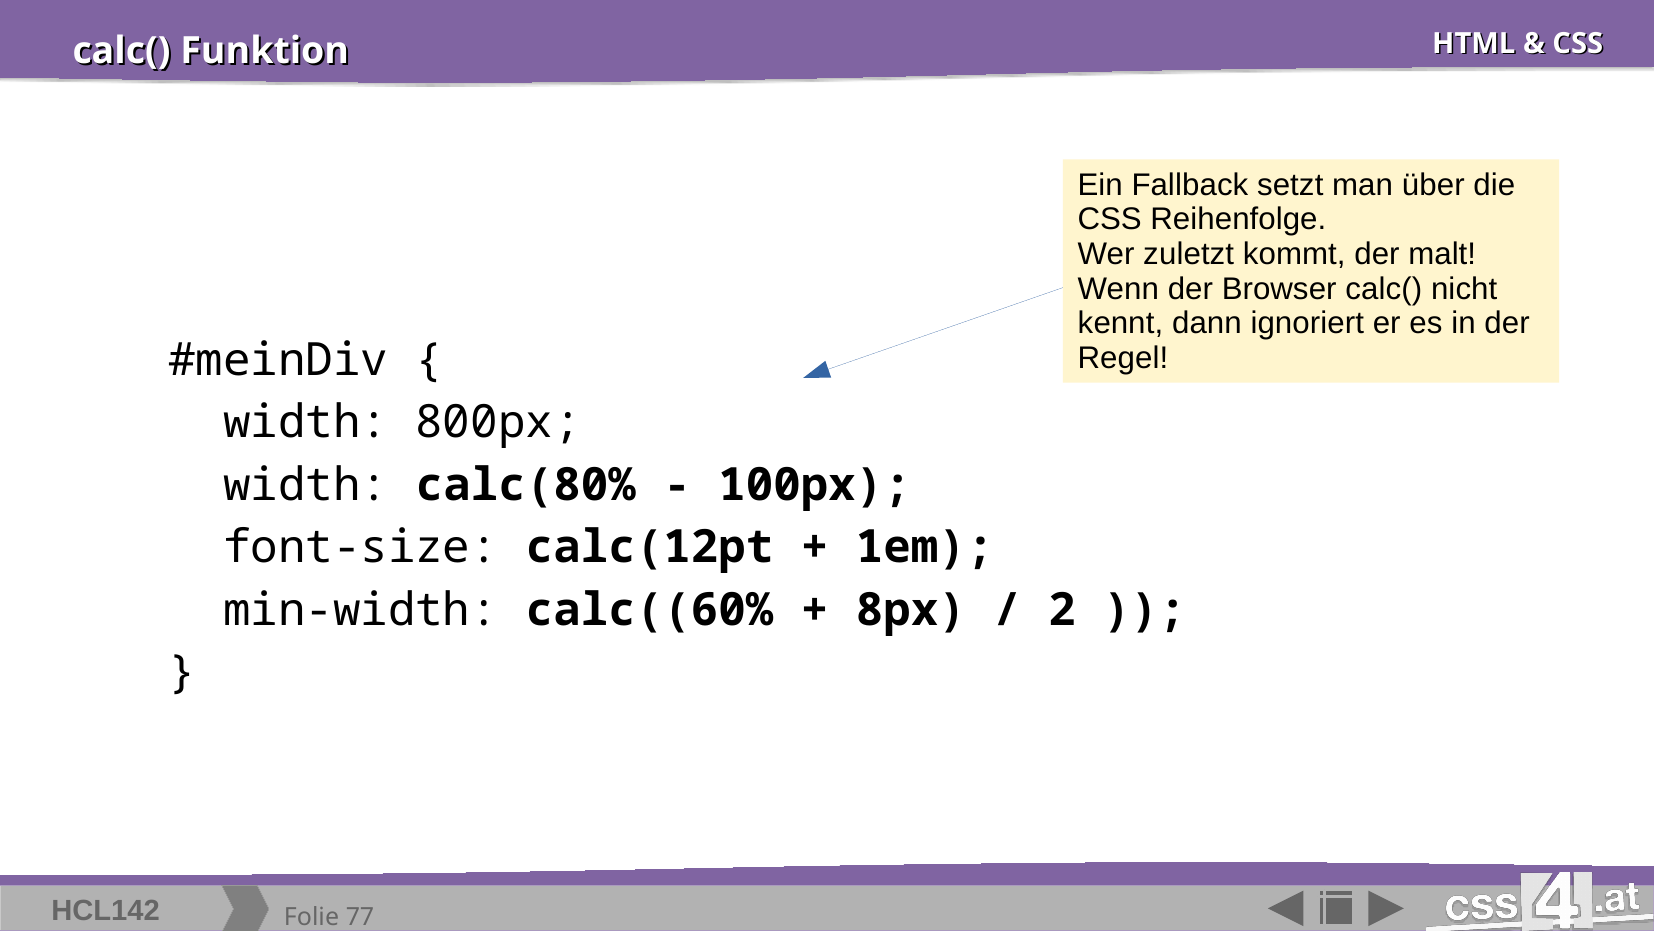

HTML & CSS
calc() Funktion
Ein Fallback setzt man über die CSS Reihenfolge.
Wer zuletzt kommt, der malt!
Wenn der Browser calc() nicht kennt, dann ignoriert er es in der Regel!
#meinDiv {
 width: 800px;
 width: calc(80% - 100px);
 font-size: calc(12pt + 1em);
 min-width: calc((60% + 8px) / 2 ));
}
HCL142
Folie